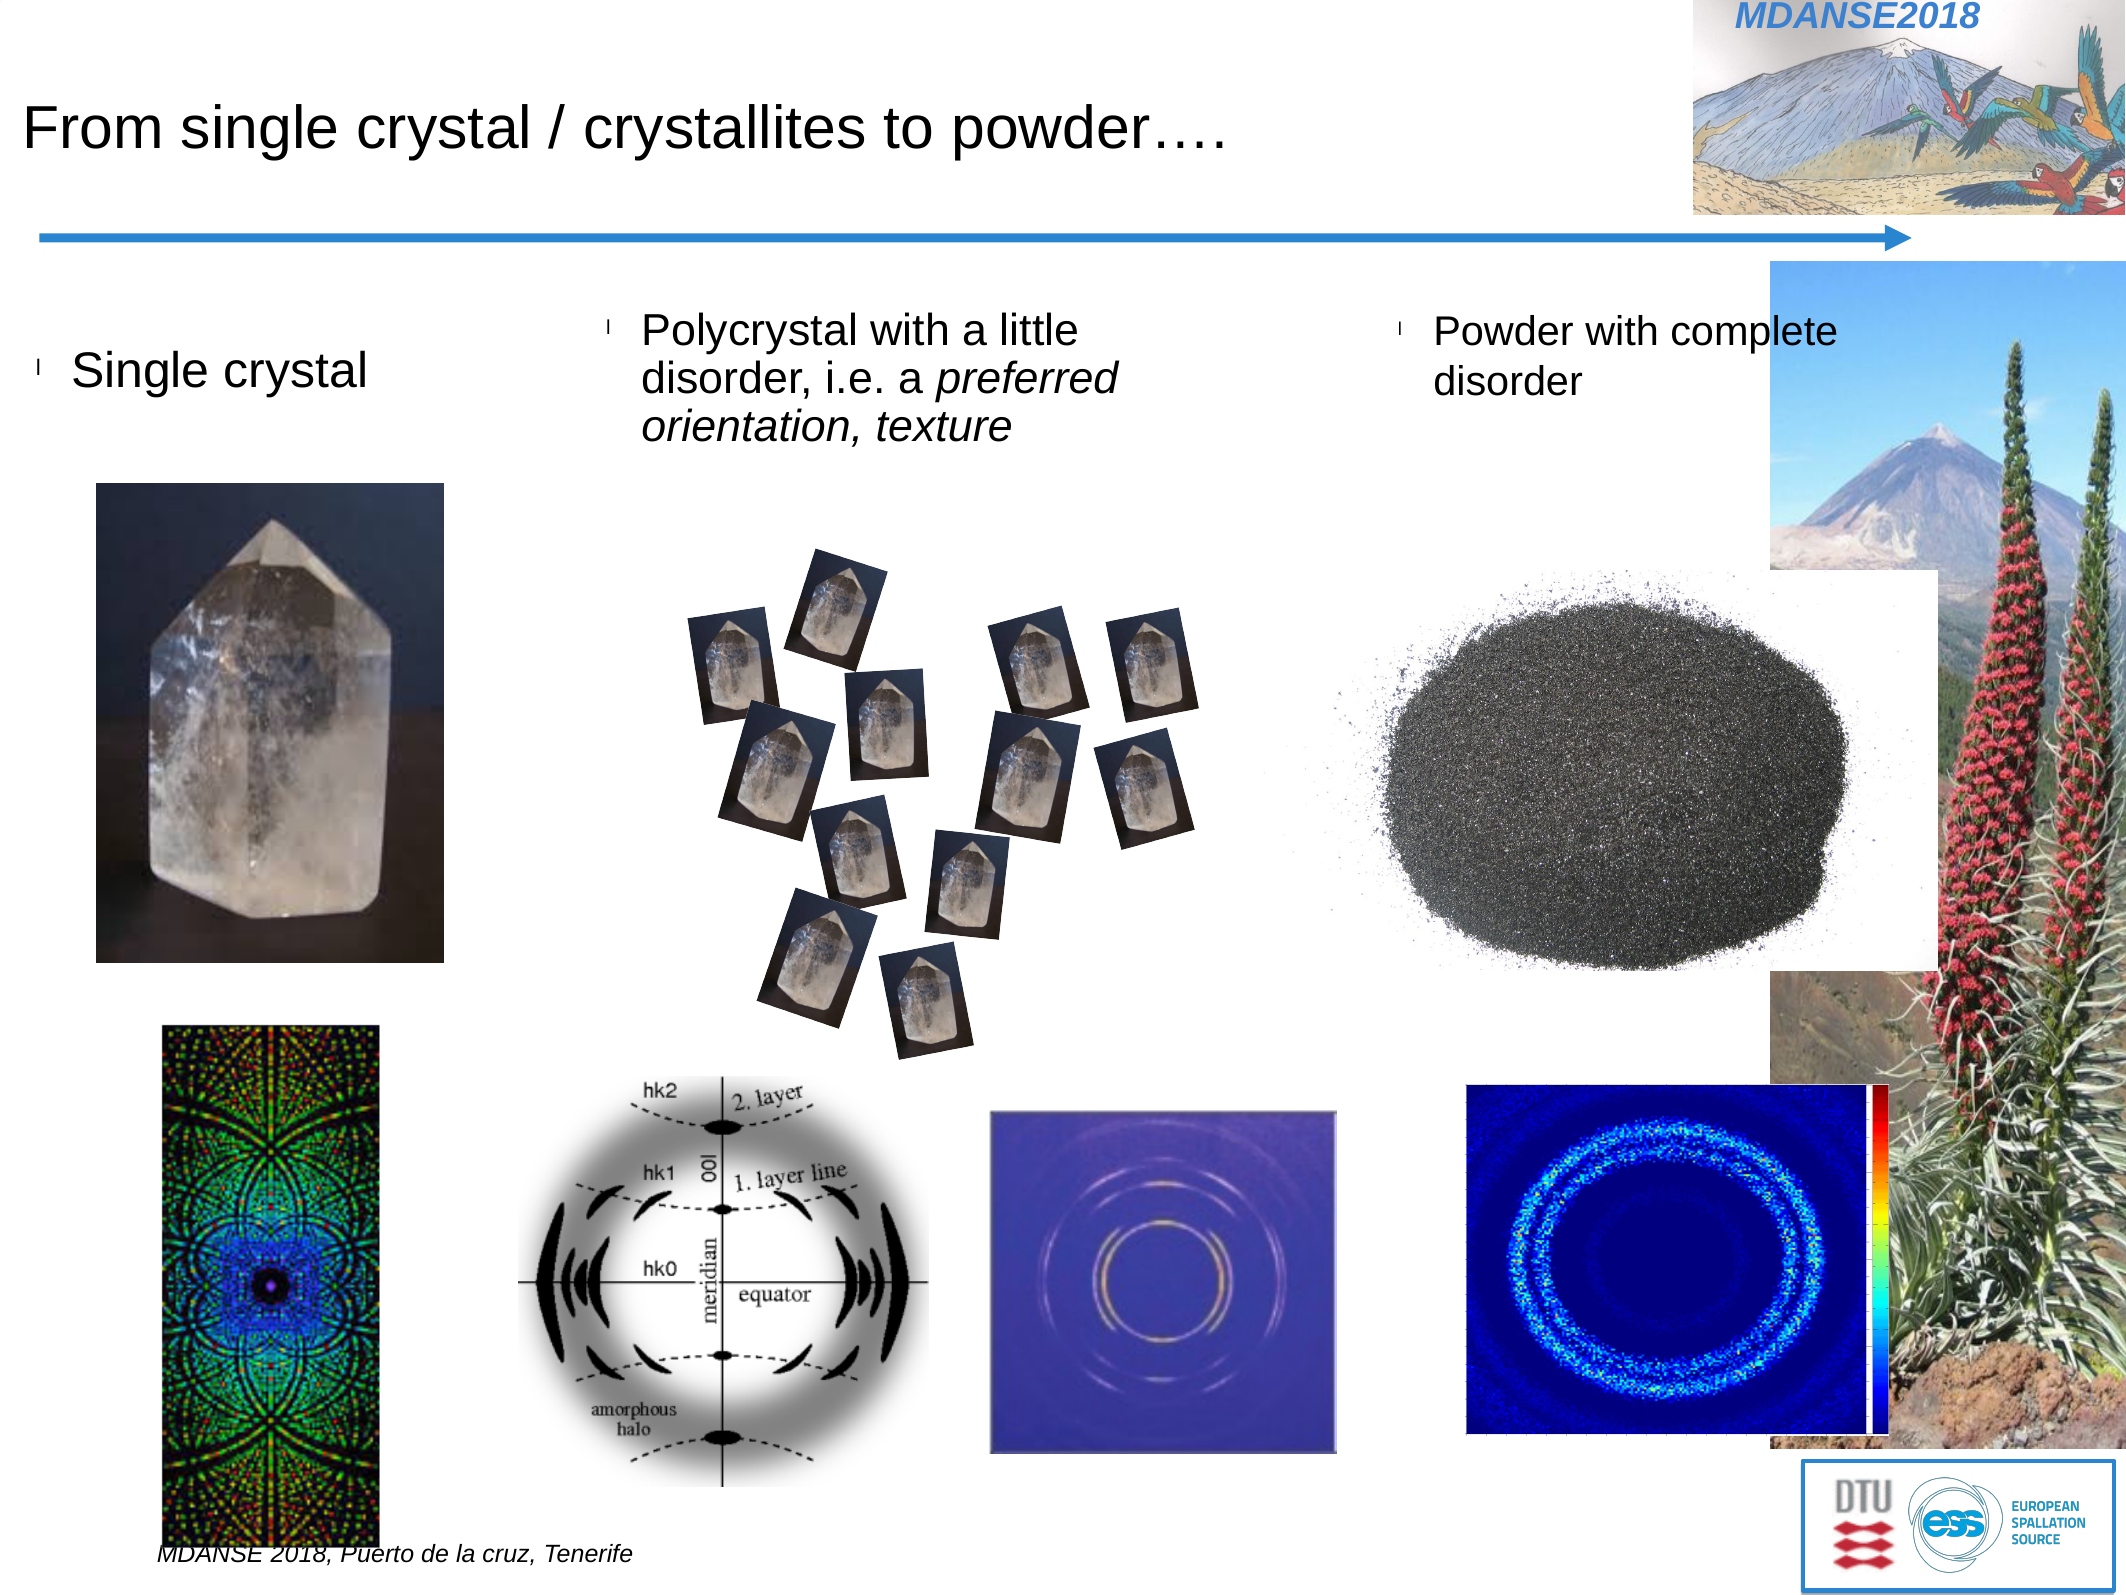

From single crystal / crystallites to powder….
Polycrystal with a little disorder, i.e. a preferred orientation, texture
Powder with complete disorder
Single crystal